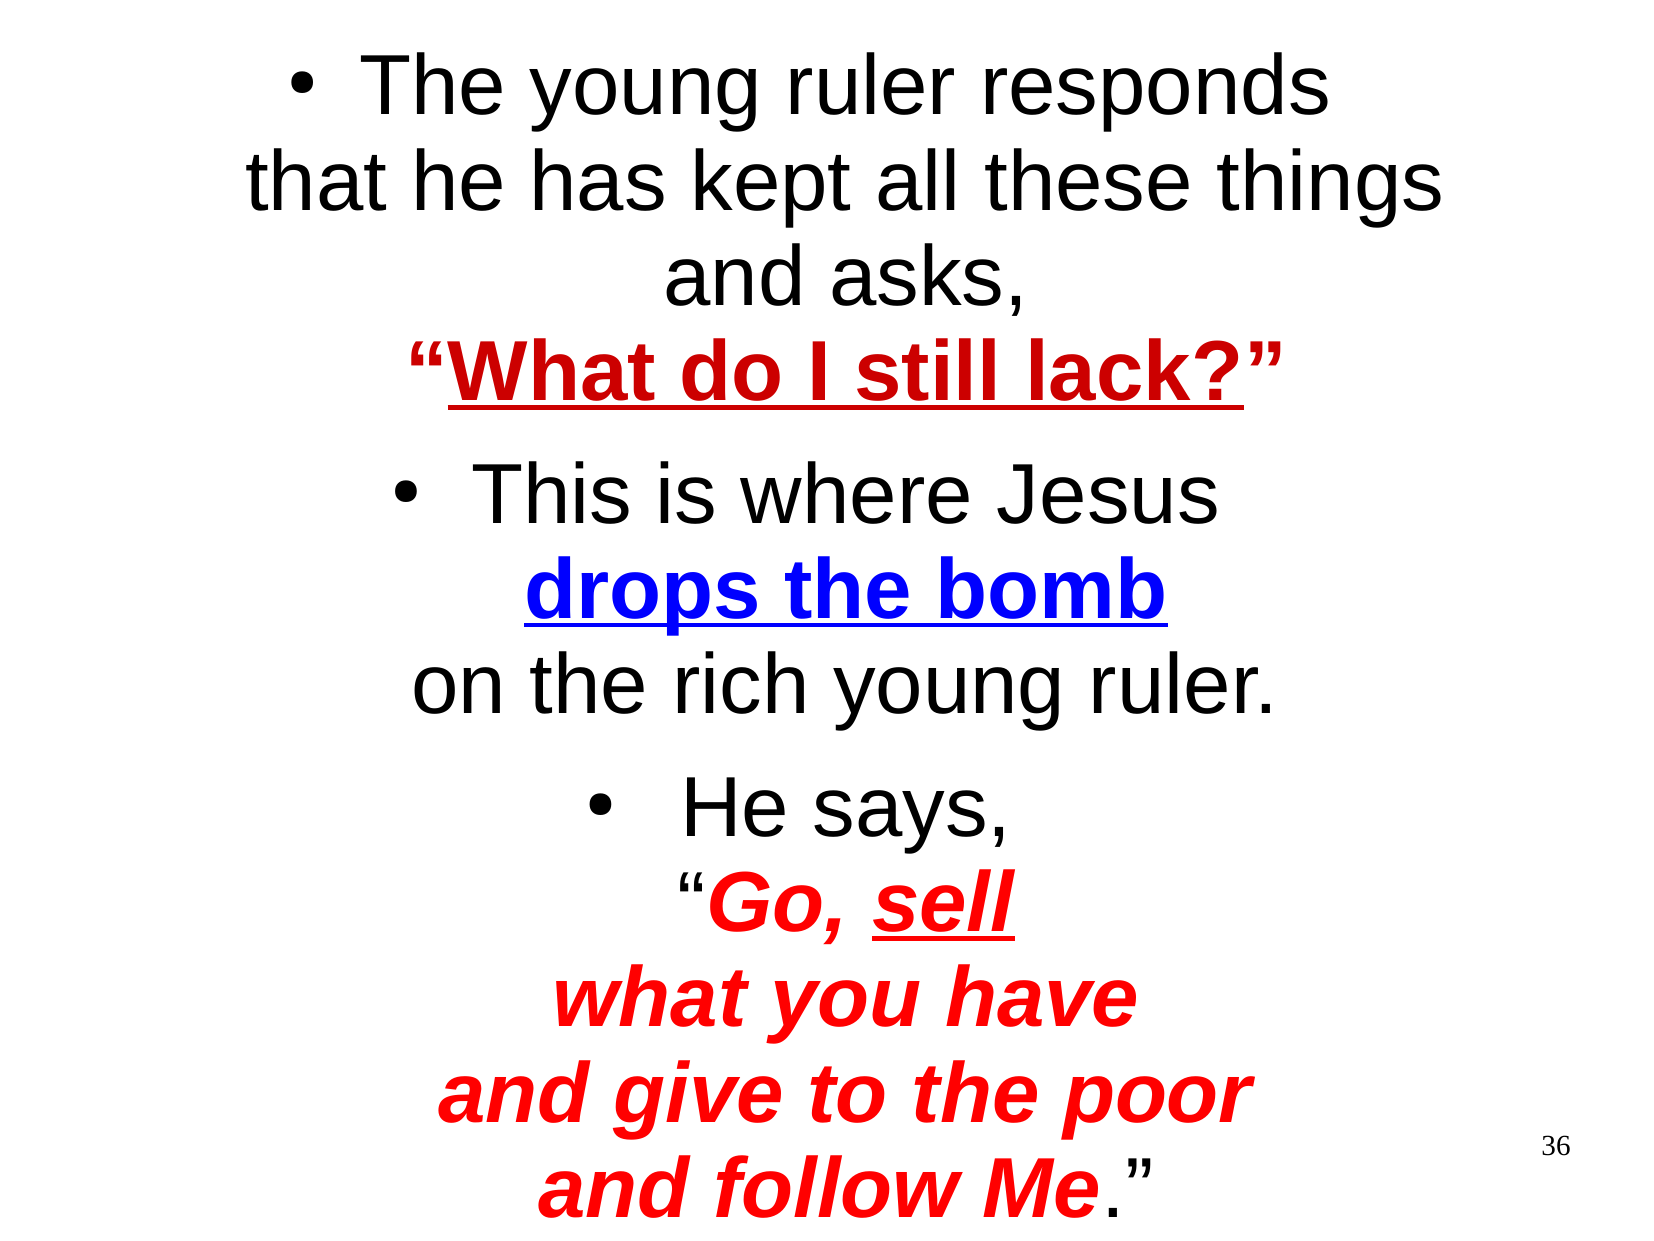

# The young ruler responds that he has kept all these things and asks, “What do I still lack?”
This is where Jesus
drops the bomb
on the rich young ruler.
He says,
“Go, sell
what you have
and give to the poor 
and follow Me.”
36